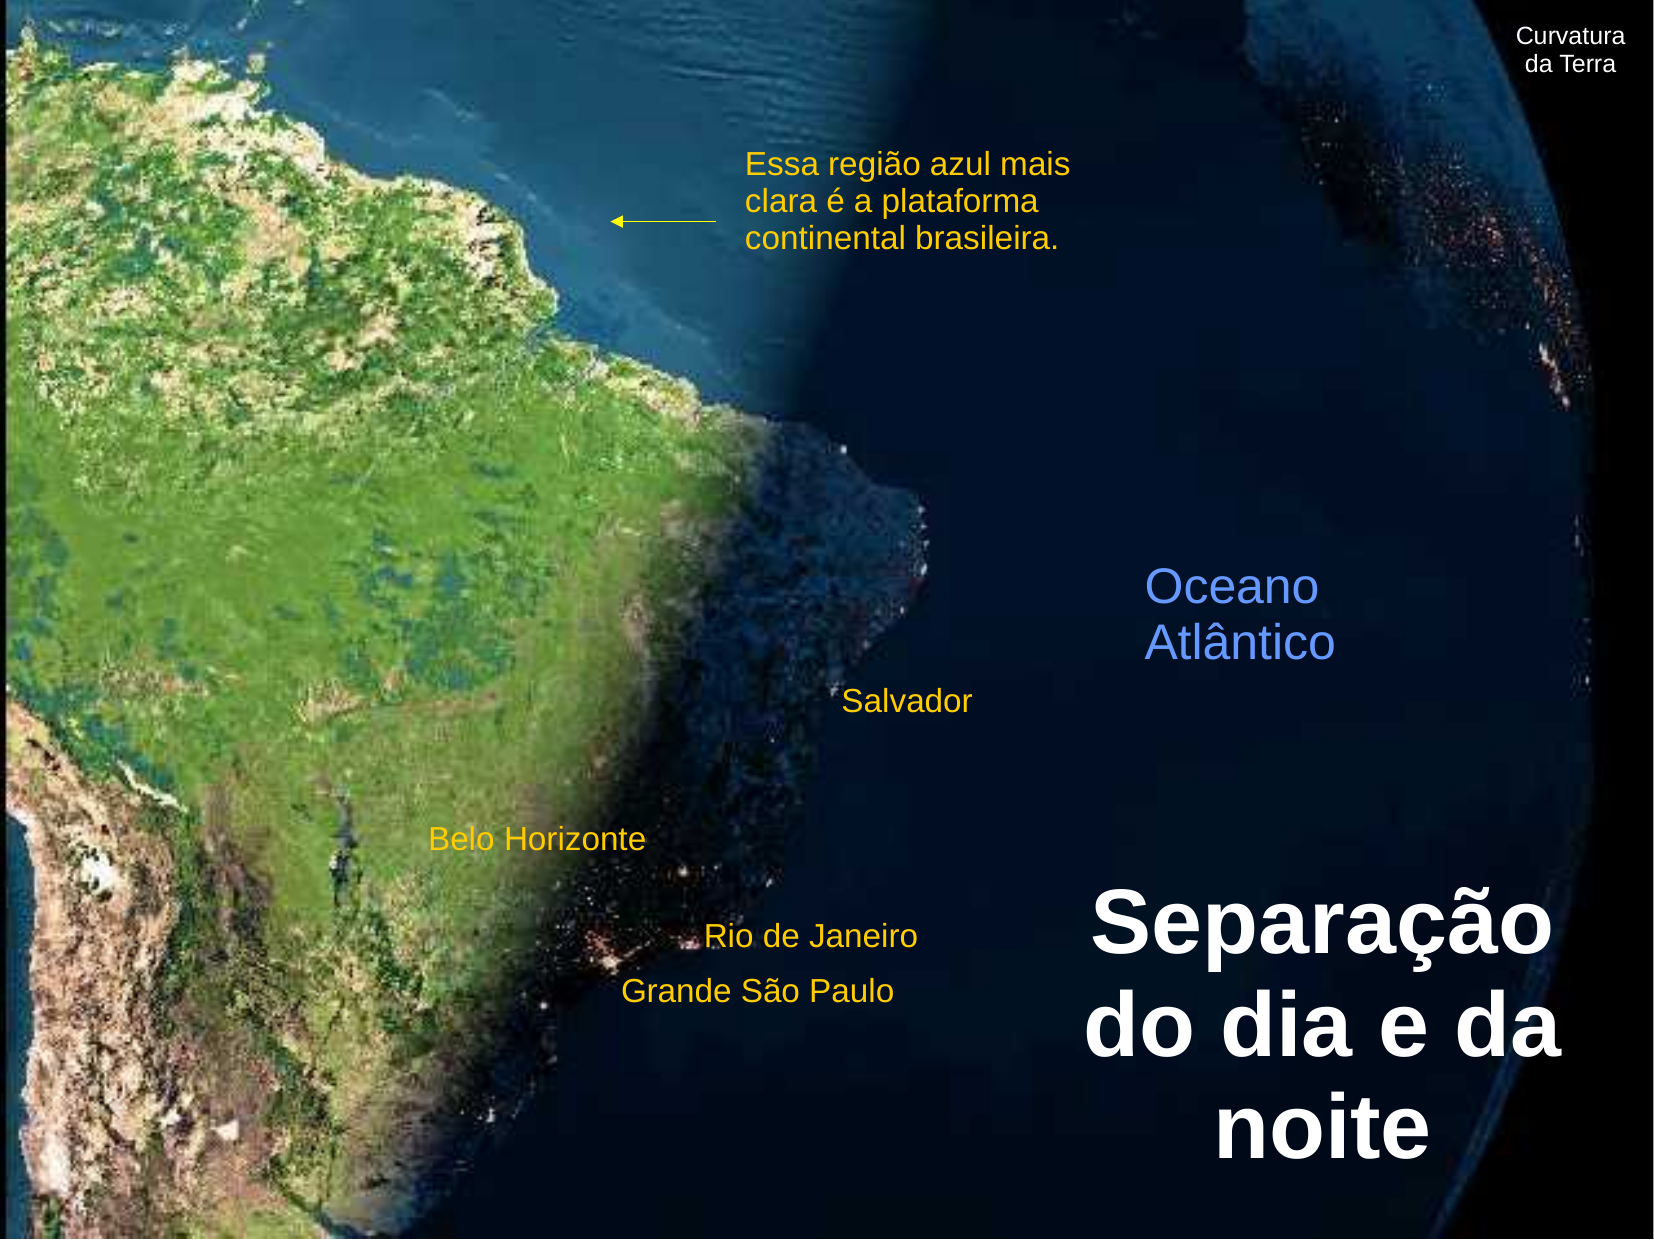

Curvatura da Terra
Essa região azul mais clara é a plataforma continental brasileira.
Oceano Atlântico
Salvador
Belo Horizonte
# Separação do dia e da noite
Rio de Janeiro
Grande São Paulo